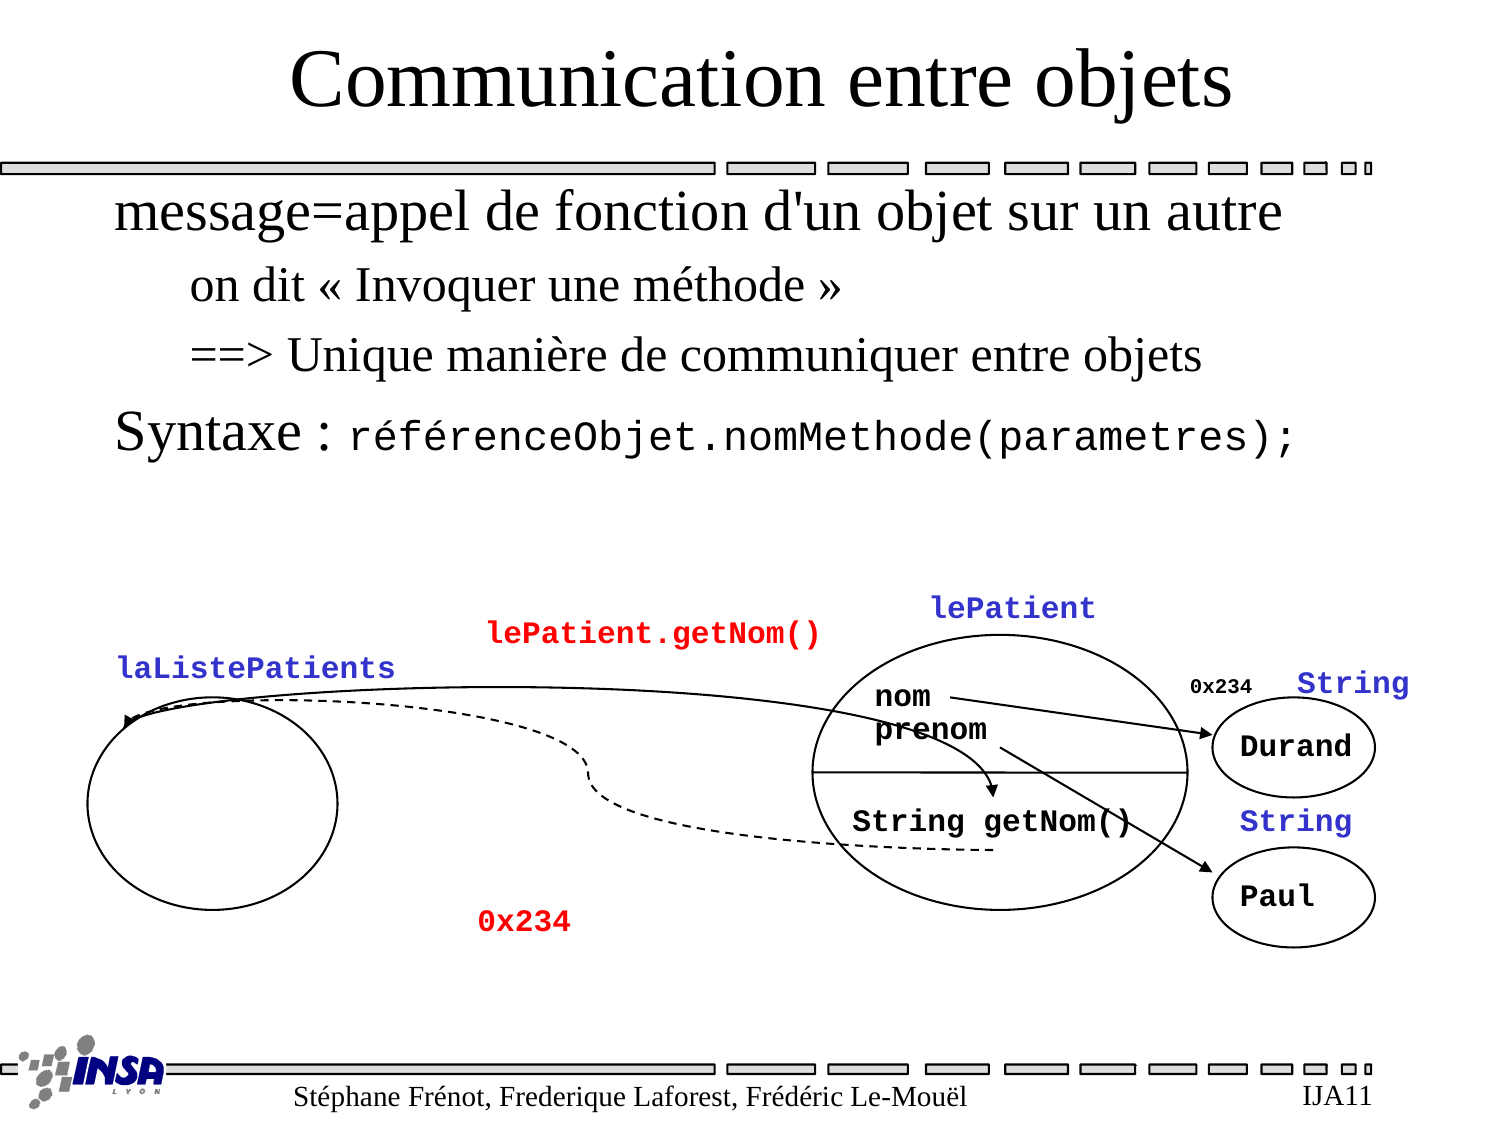

# Communication entre objets
message=appel de fonction d'un objet sur un autre
on dit « Invoquer une méthode »
==> Unique manière de communiquer entre objets
Syntaxe : référenceObjet.nomMethode(parametres);
lePatient
lePatient.getNom()
laListePatients
String
0x234
nom
prenom
Durand
String getNom()
String
Paul
0x234